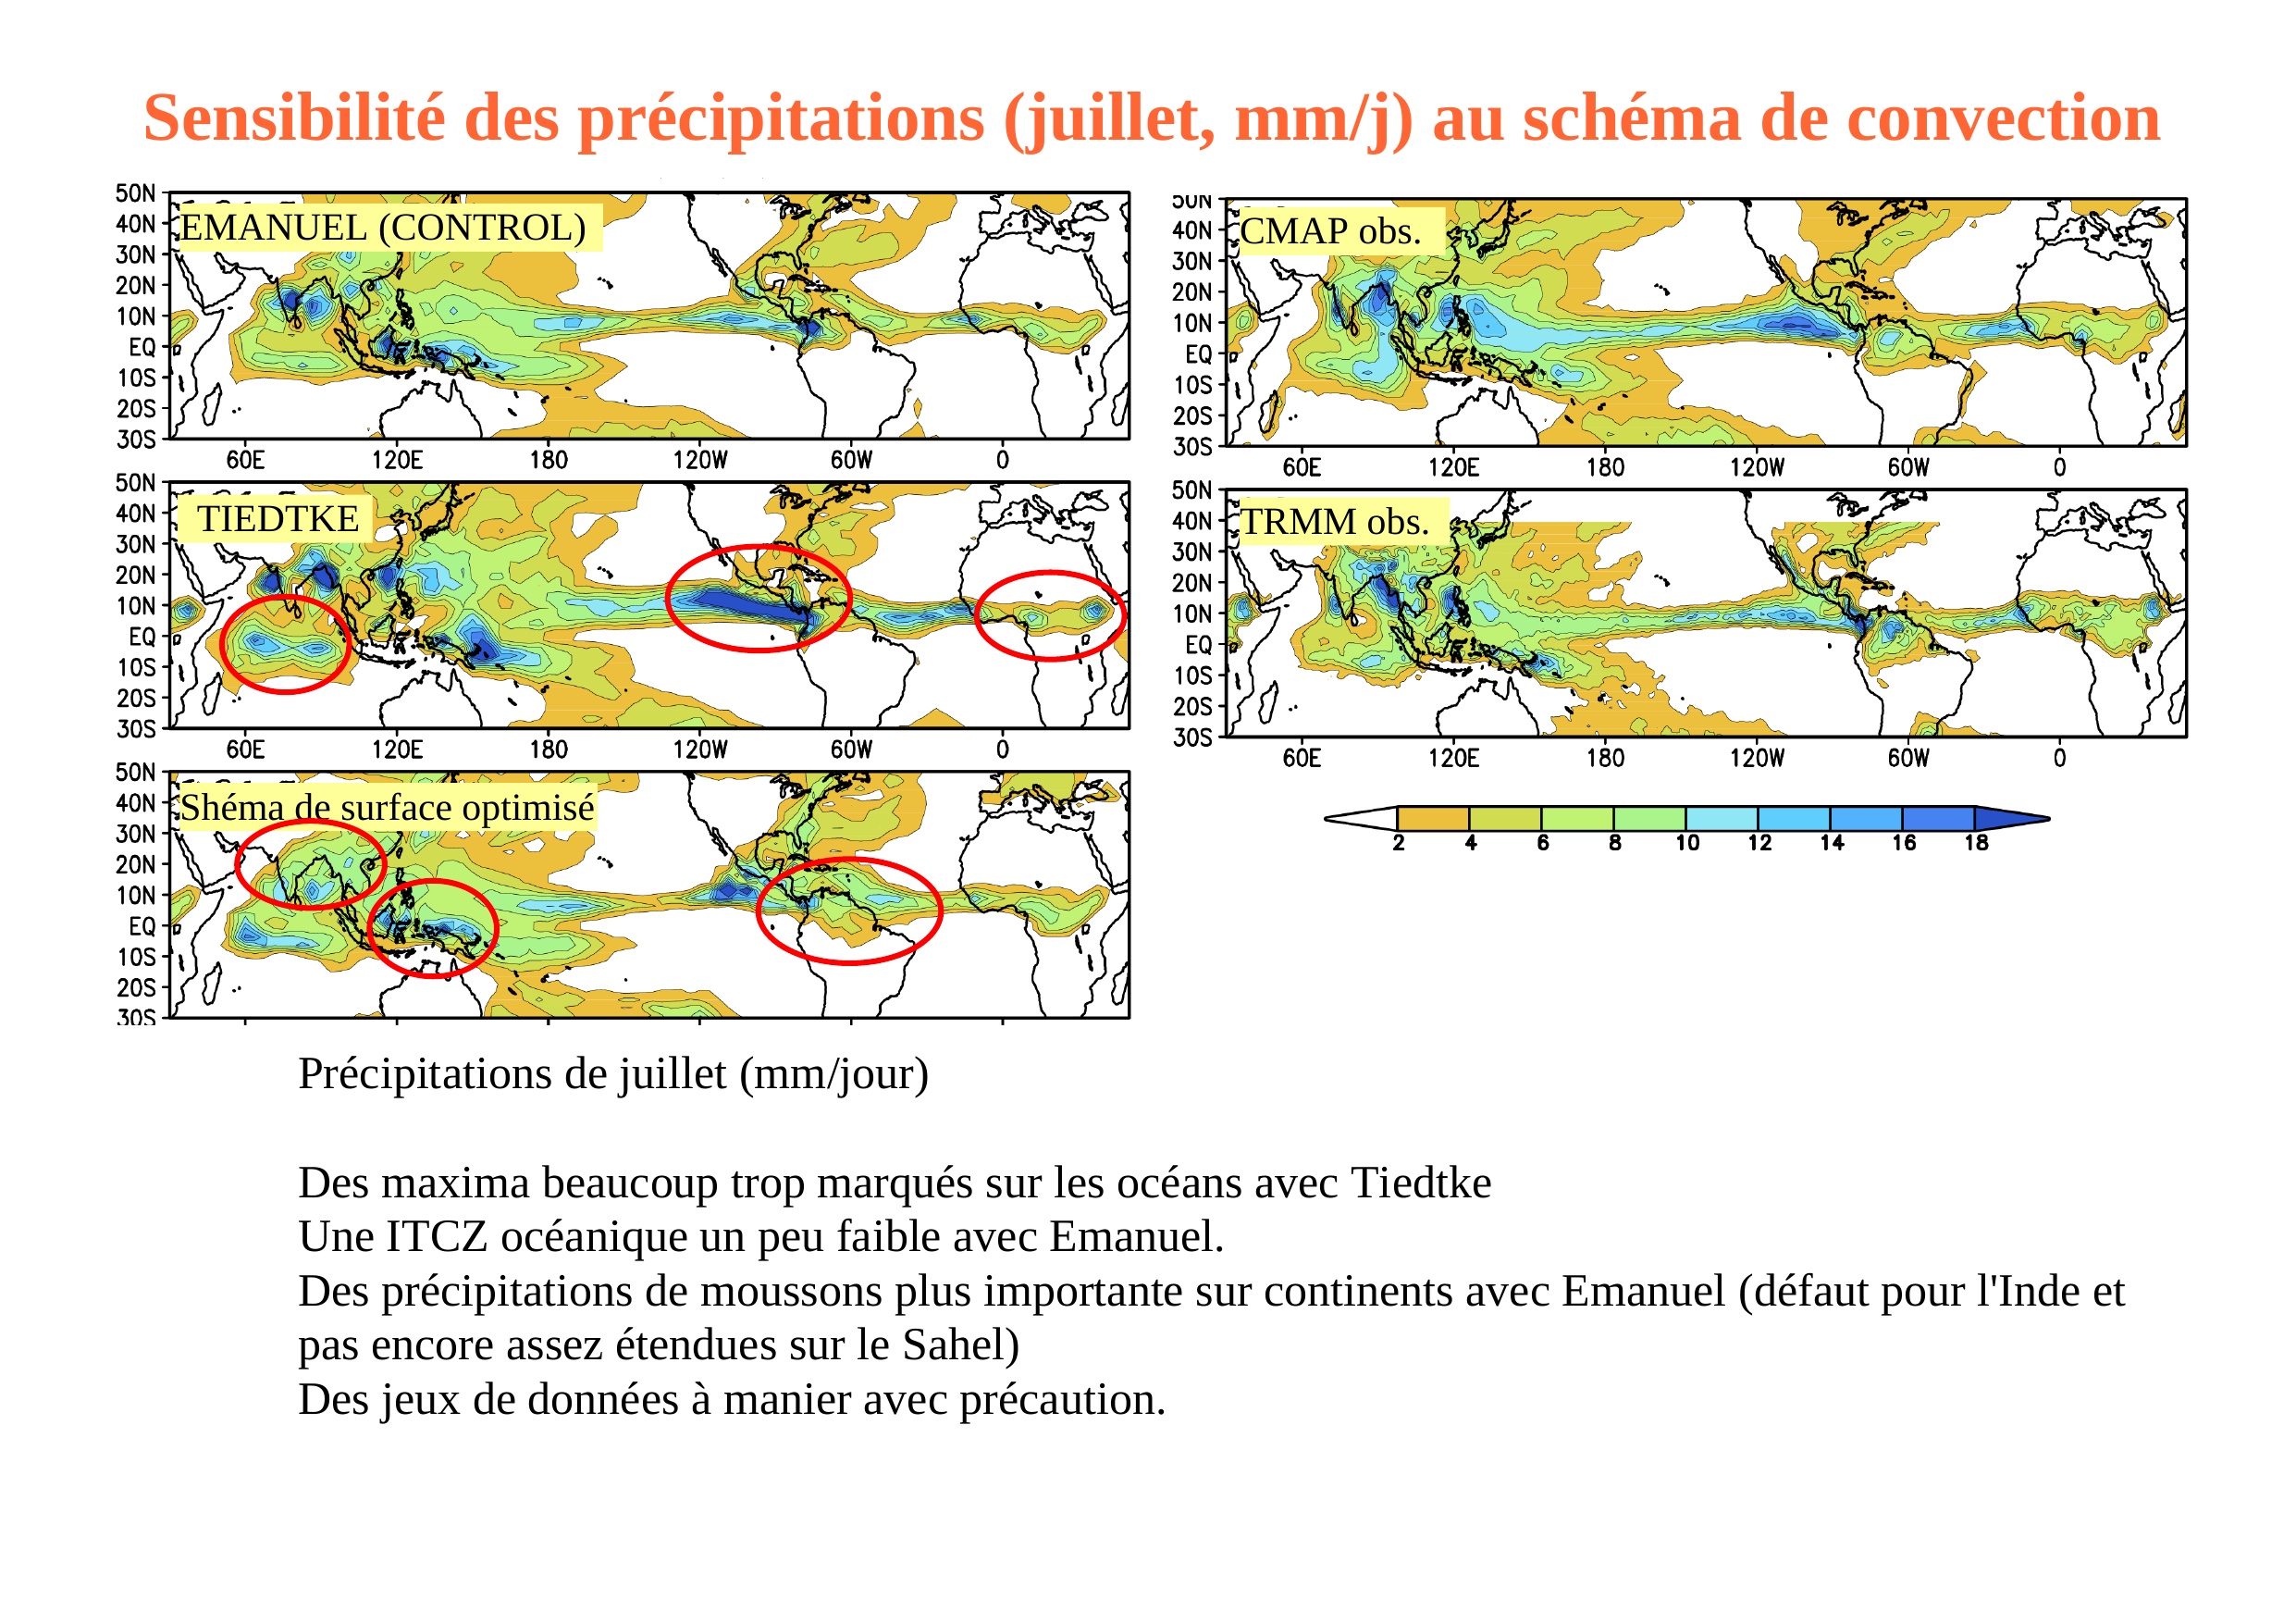

Sensibilité des précipitations (juillet, mm/j) au schéma de convection
EMANUEL (CONTROL)
CMAP obs.
 TIEDTKE
TRMM obs.
Shéma de surface optimisé
Précipitations de juillet (mm/jour)
Des maxima beaucoup trop marqués sur les océans avec Tiedtke
Une ITCZ océanique un peu faible avec Emanuel.
Des précipitations de moussons plus importante sur continents avec Emanuel (défaut pour l'Inde et
pas encore assez étendues sur le Sahel)
Des jeux de données à manier avec précaution.